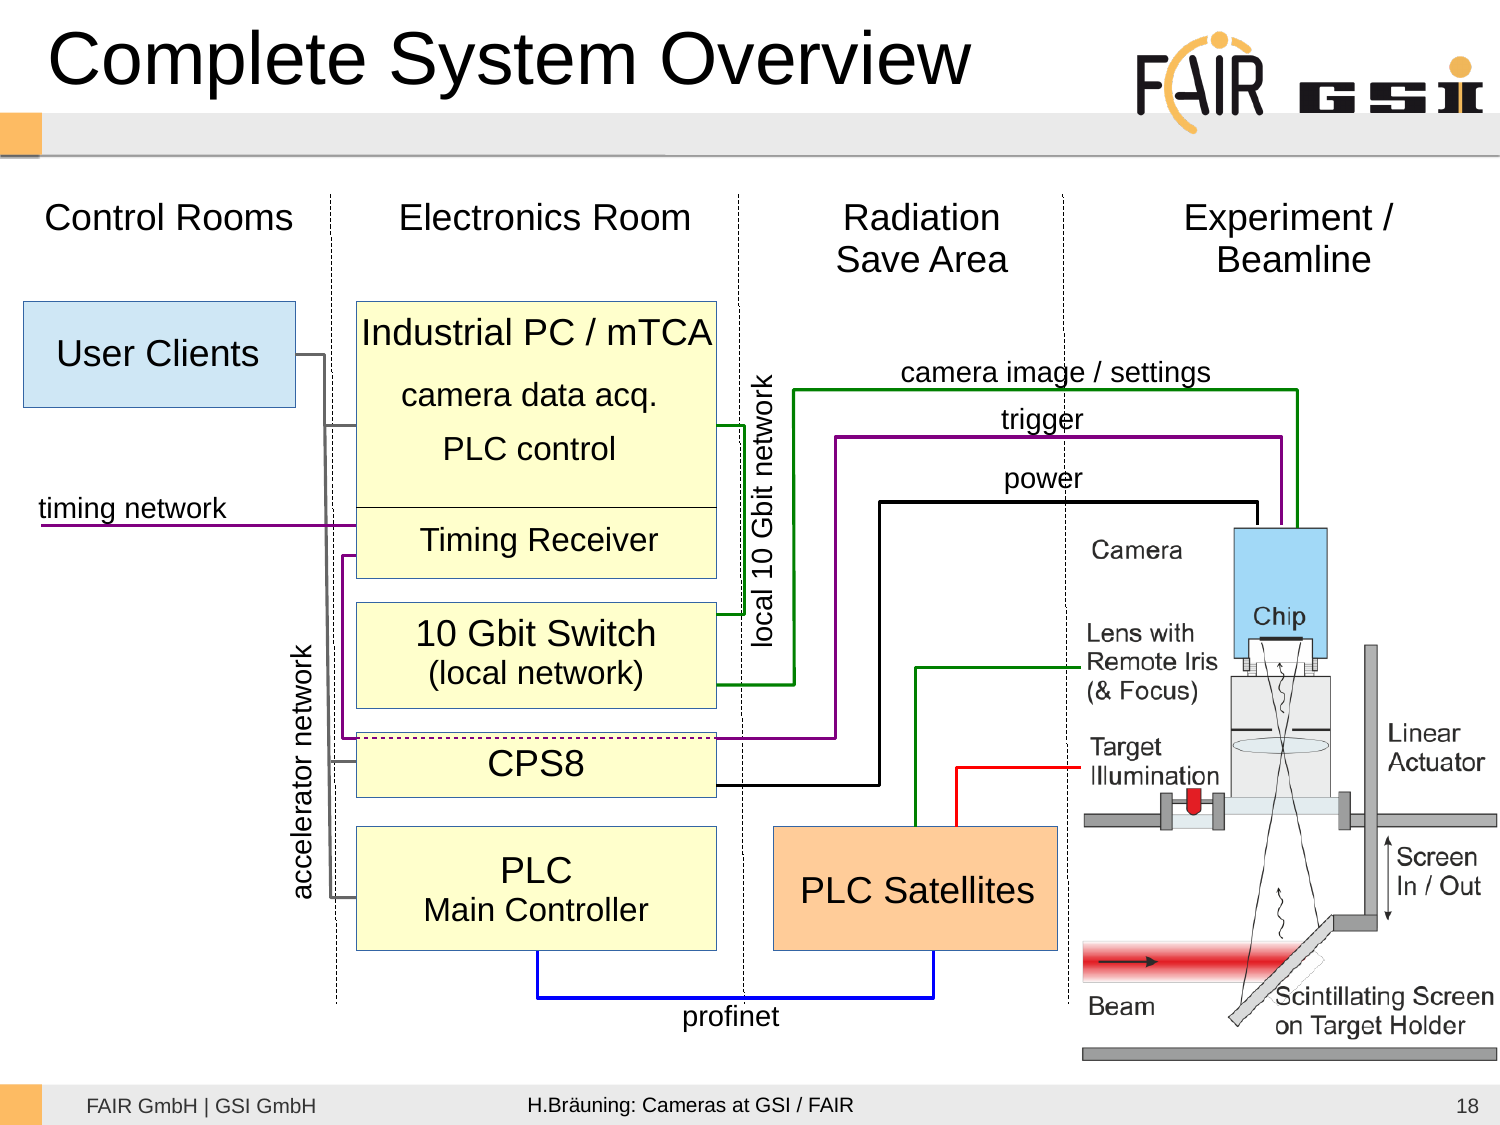

# Complete System Overview
Control Rooms
Electronics Room
Radiation
Save Area
Experiment /
Beamline
User Clients
Industrial PC / mTCA
camera data acq.
PLC control
Timing Receiver
camera image / settings
trigger
power
timing network
local 10 Gbit network
10 Gbit Switch
(local network)
CPS8
accelerator network
PLC
Main Controller
PLC Satellites
profinet
18
Harald Bräuning / GSI